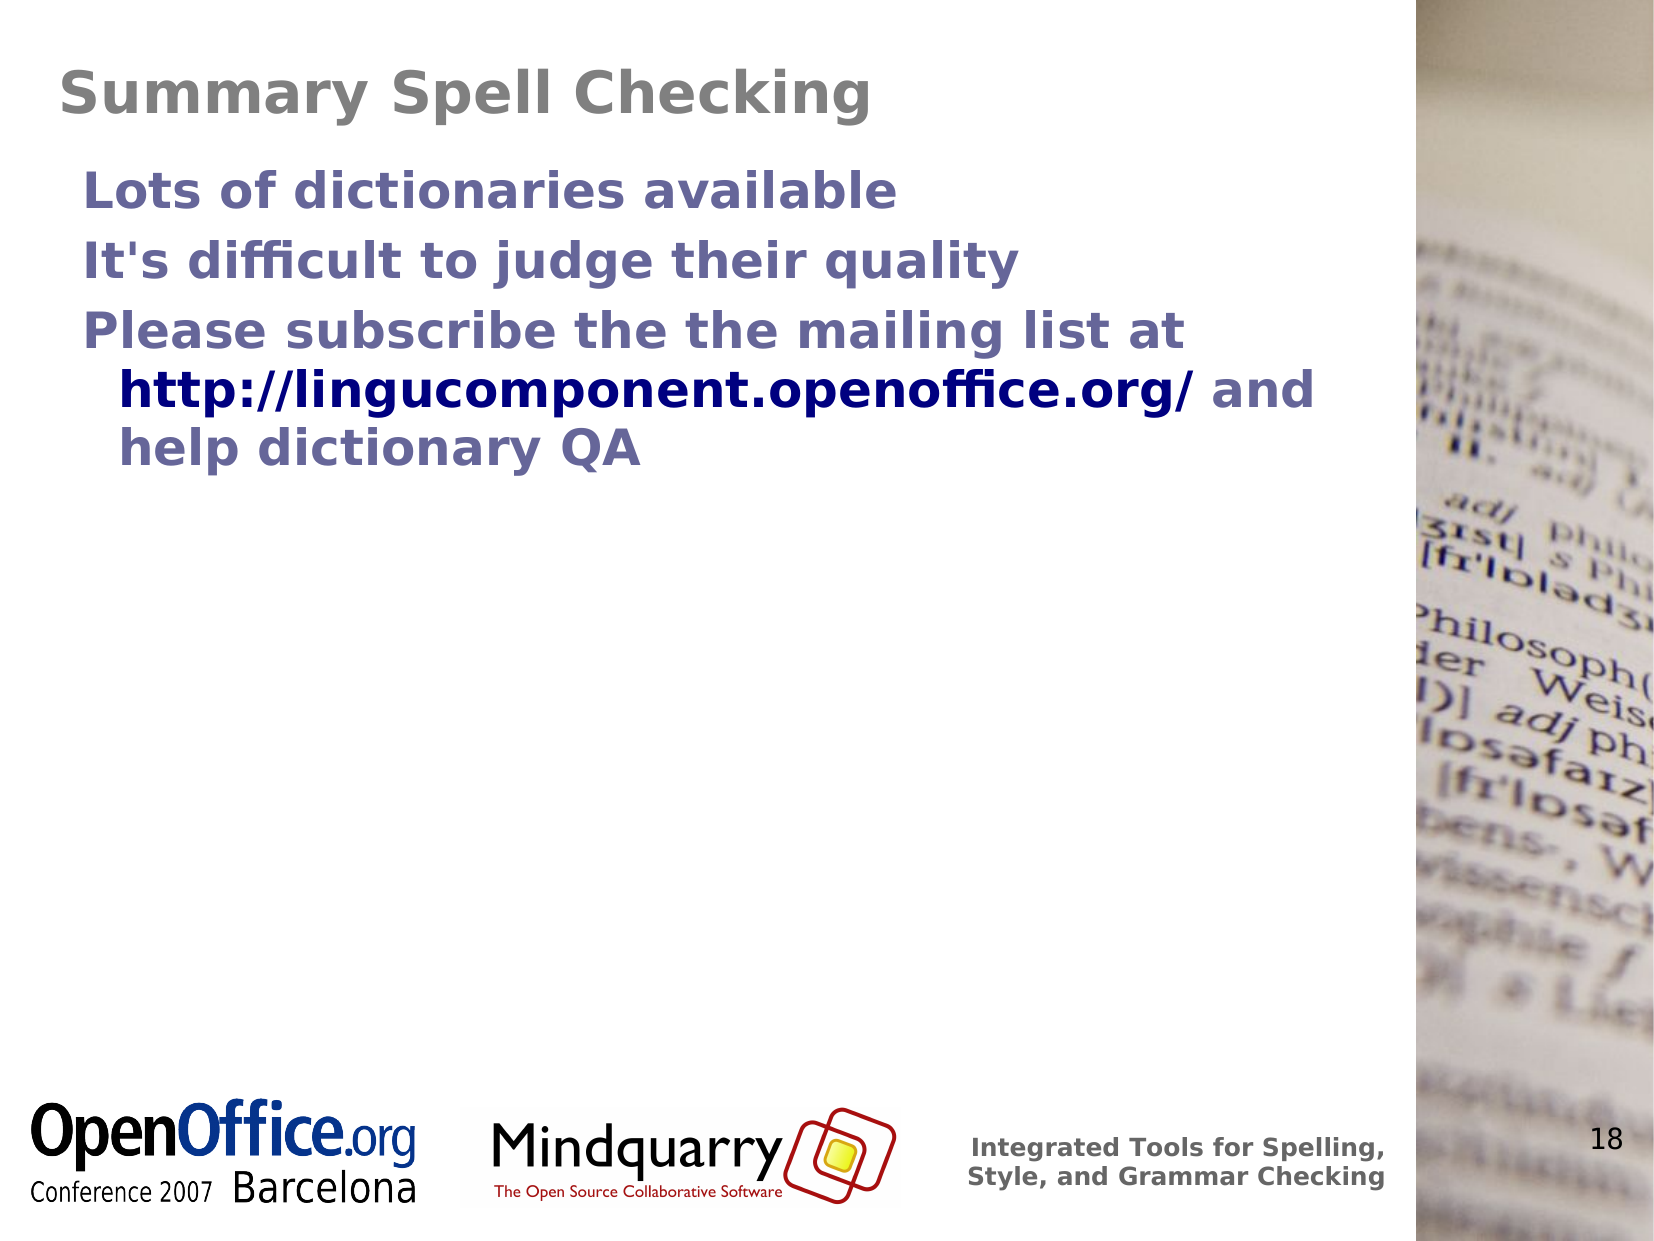

Summary Spell Checking
Lots of dictionaries available
It's difficult to judge their quality
Please subscribe the the mailing list at http://lingucomponent.openoffice.org/ and help dictionary QA
18
#